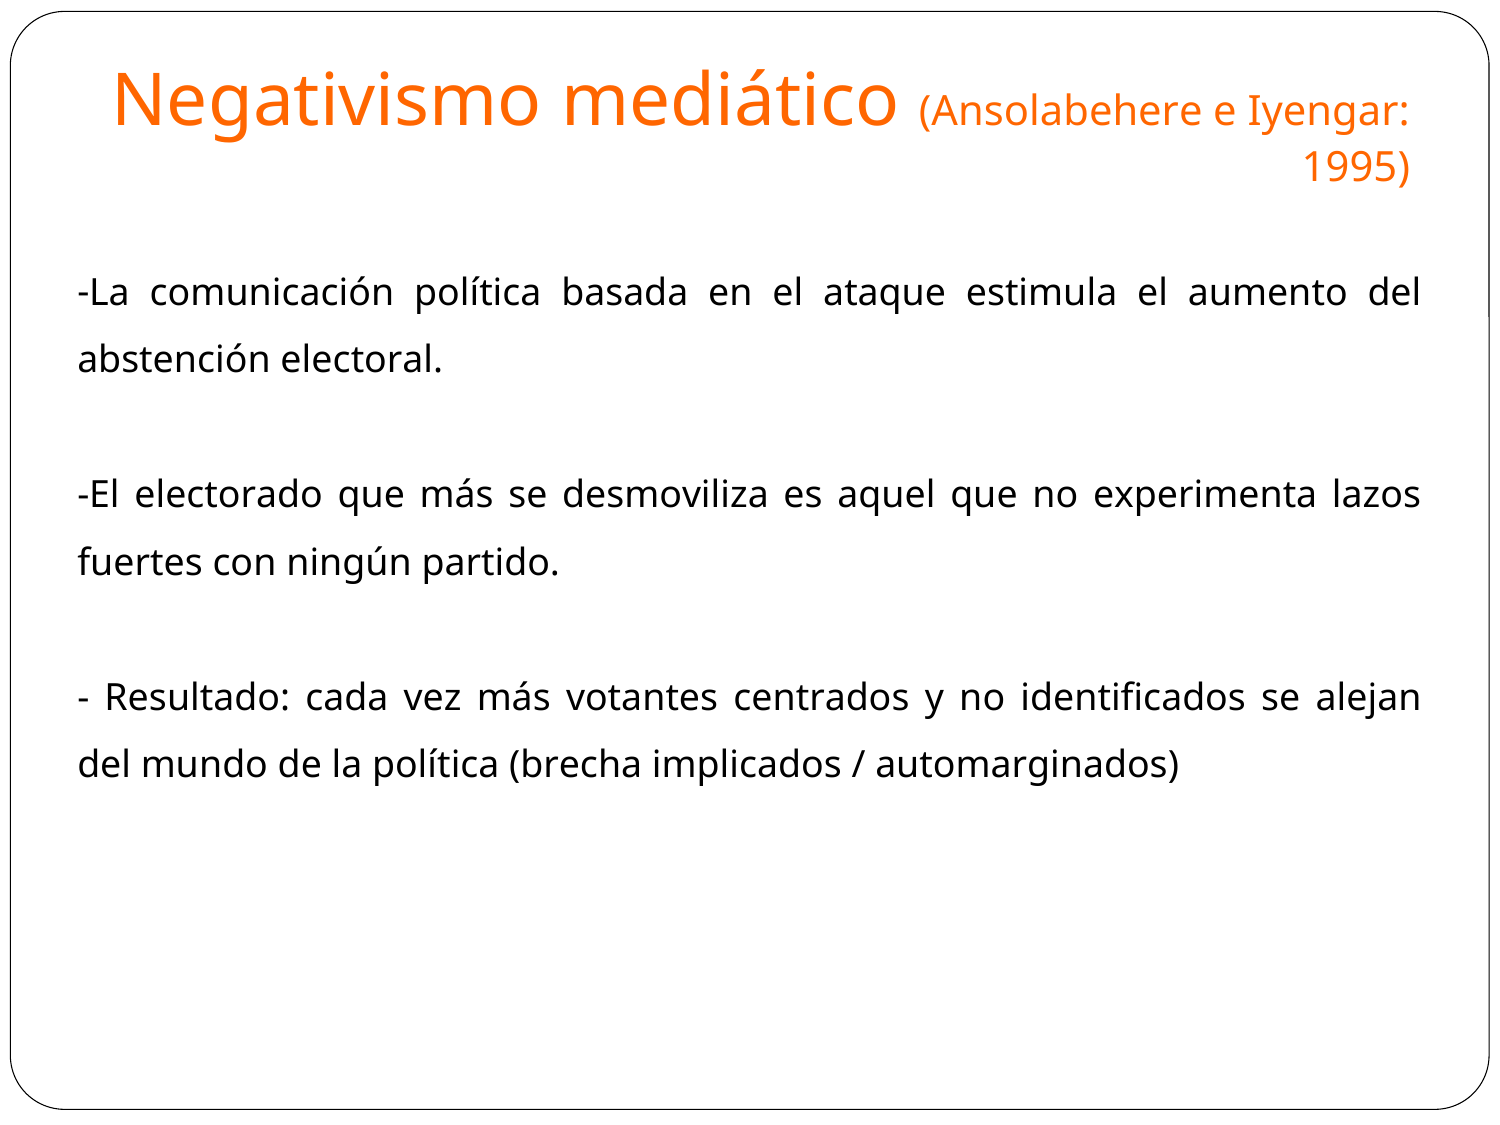

#
Negativismo mediático (Ansolabehere e Iyengar: 1995)
La comunicación política basada en el ataque estimula el aumento del abstención electoral.
El electorado que más se desmoviliza es aquel que no experimenta lazos fuertes con ningún partido.
- Resultado: cada vez más votantes centrados y no identificados se alejan del mundo de la política (brecha implicados / automarginados)